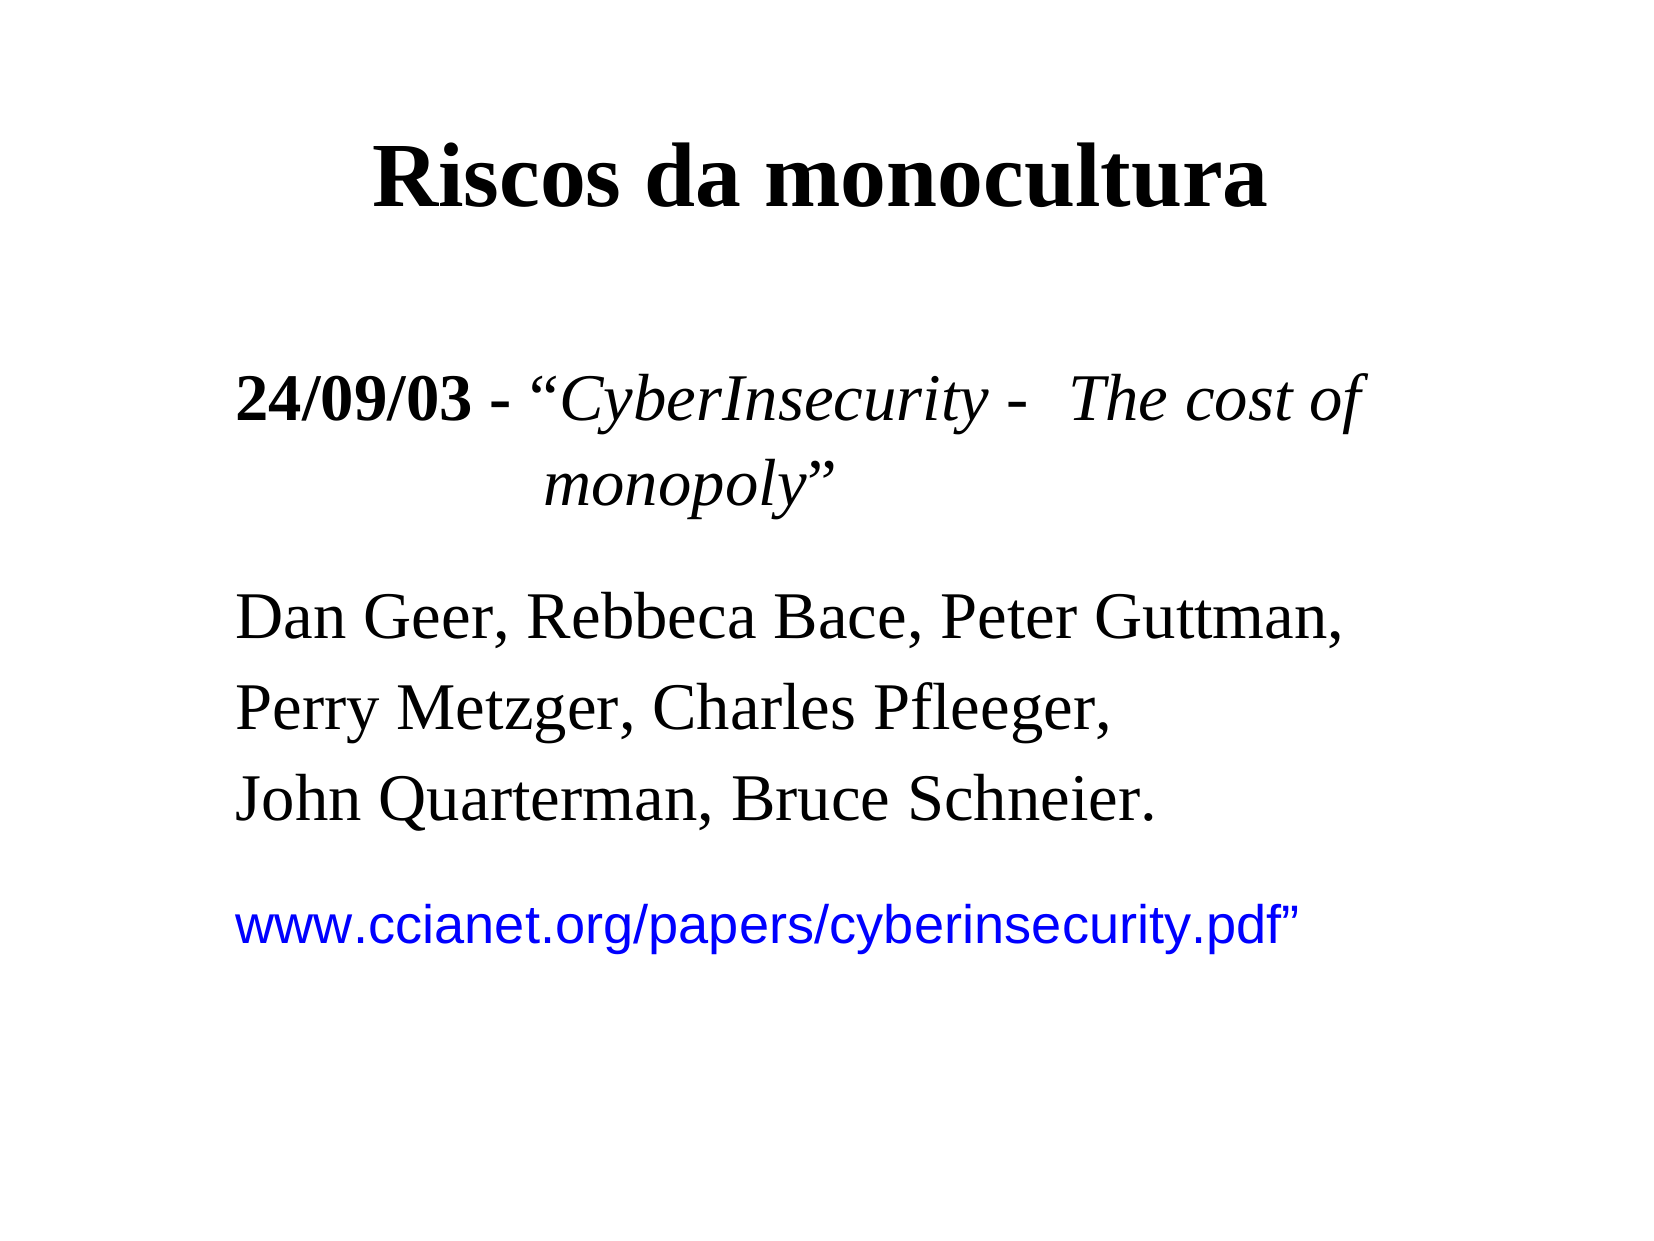

# Riscos da monocultura
24/09/03 - “CyberInsecurity - 	The cost of 							monopoly”
Dan Geer, Rebbeca Bace, Peter Guttman,
Perry Metzger, Charles Pfleeger,
John Quarterman, Bruce Schneier.
www.ccianet.org/papers/cyberinsecurity.pdf”